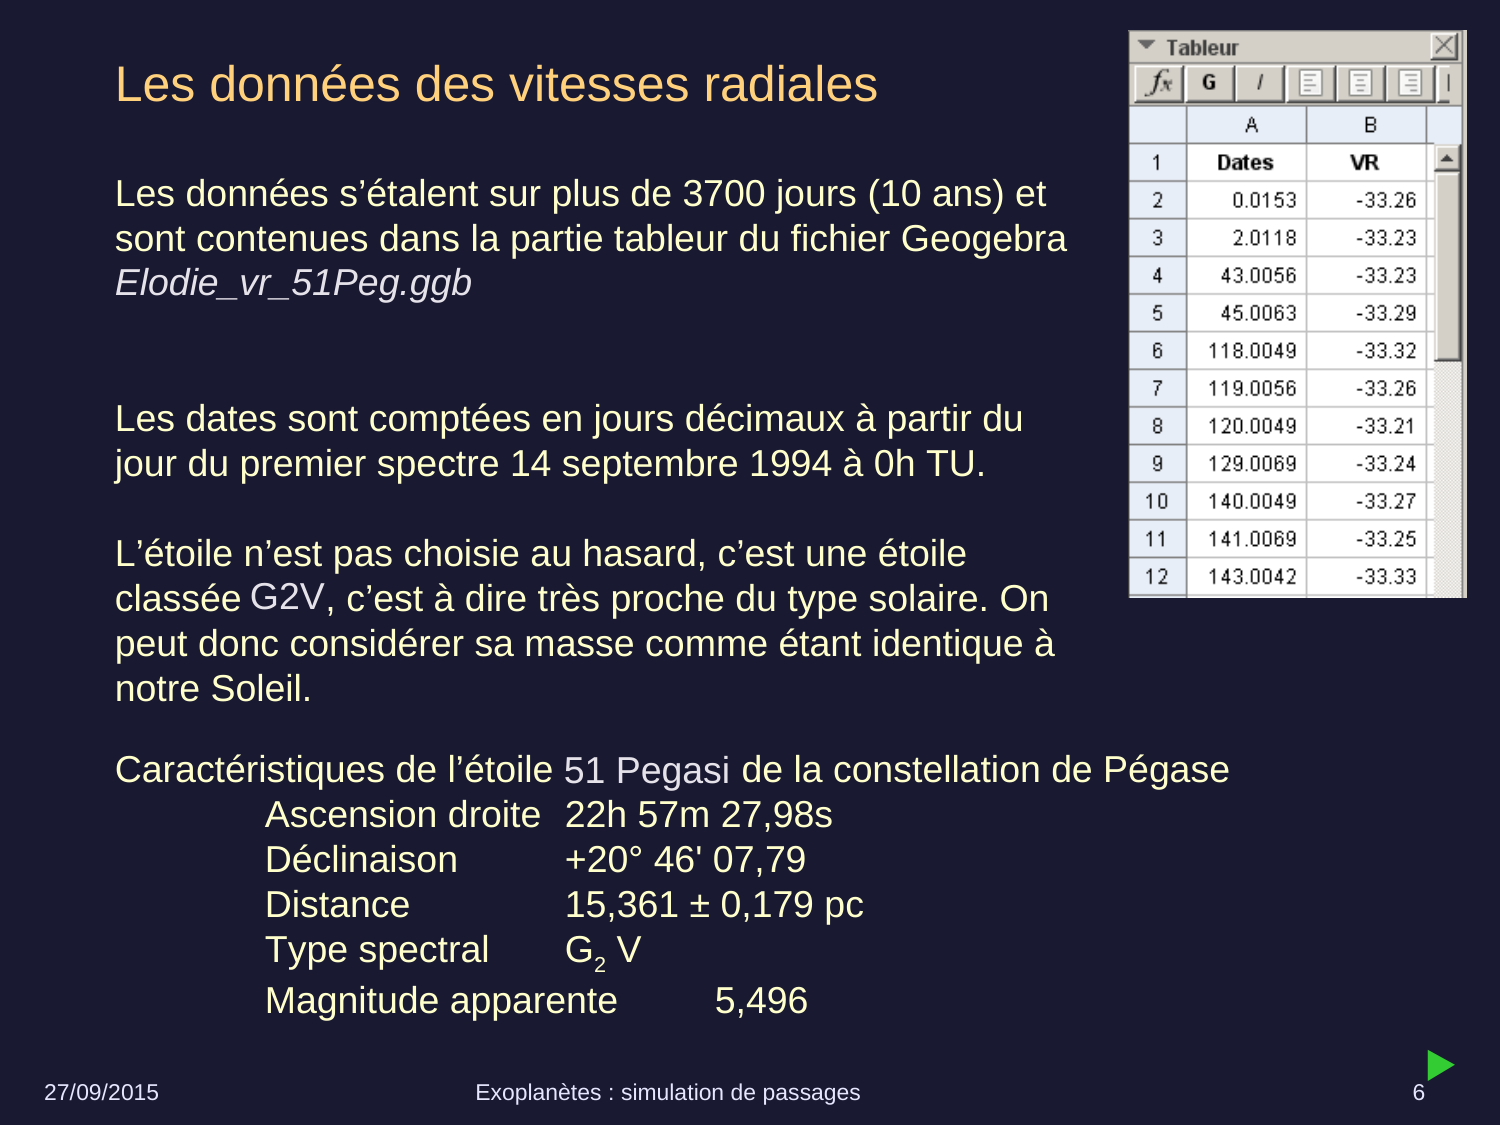

Les données des vitesses radiales
Les données s’étalent sur plus de 3700 jours (10 ans) et sont contenues dans la partie tableur du fichier Geogebra
Les dates sont comptées en jours décimaux à partir du jour du premier spectre 14 septembre 1994 à 0h TU.
L’étoile n’est pas choisie au hasard, c’est une étoile classée , c’est à dire très proche du type solaire. On peut donc considérer sa masse comme étant identique à notre Soleil.
Elodie_vr_51Peg.ggb
G2V
Caractéristiques de l’étoile de la constellation de Pégase
	Ascension droite 	22h 57m 27,98s
	Déclinaison 	+20° 46' 07,79
	Distance 	15,361 ± 0,179 pc
	Type spectral 	G2 V
	Magnitude apparente 	5,496
51 Pegasi

27/09/2015
Exoplanètes : simulation de passages
6